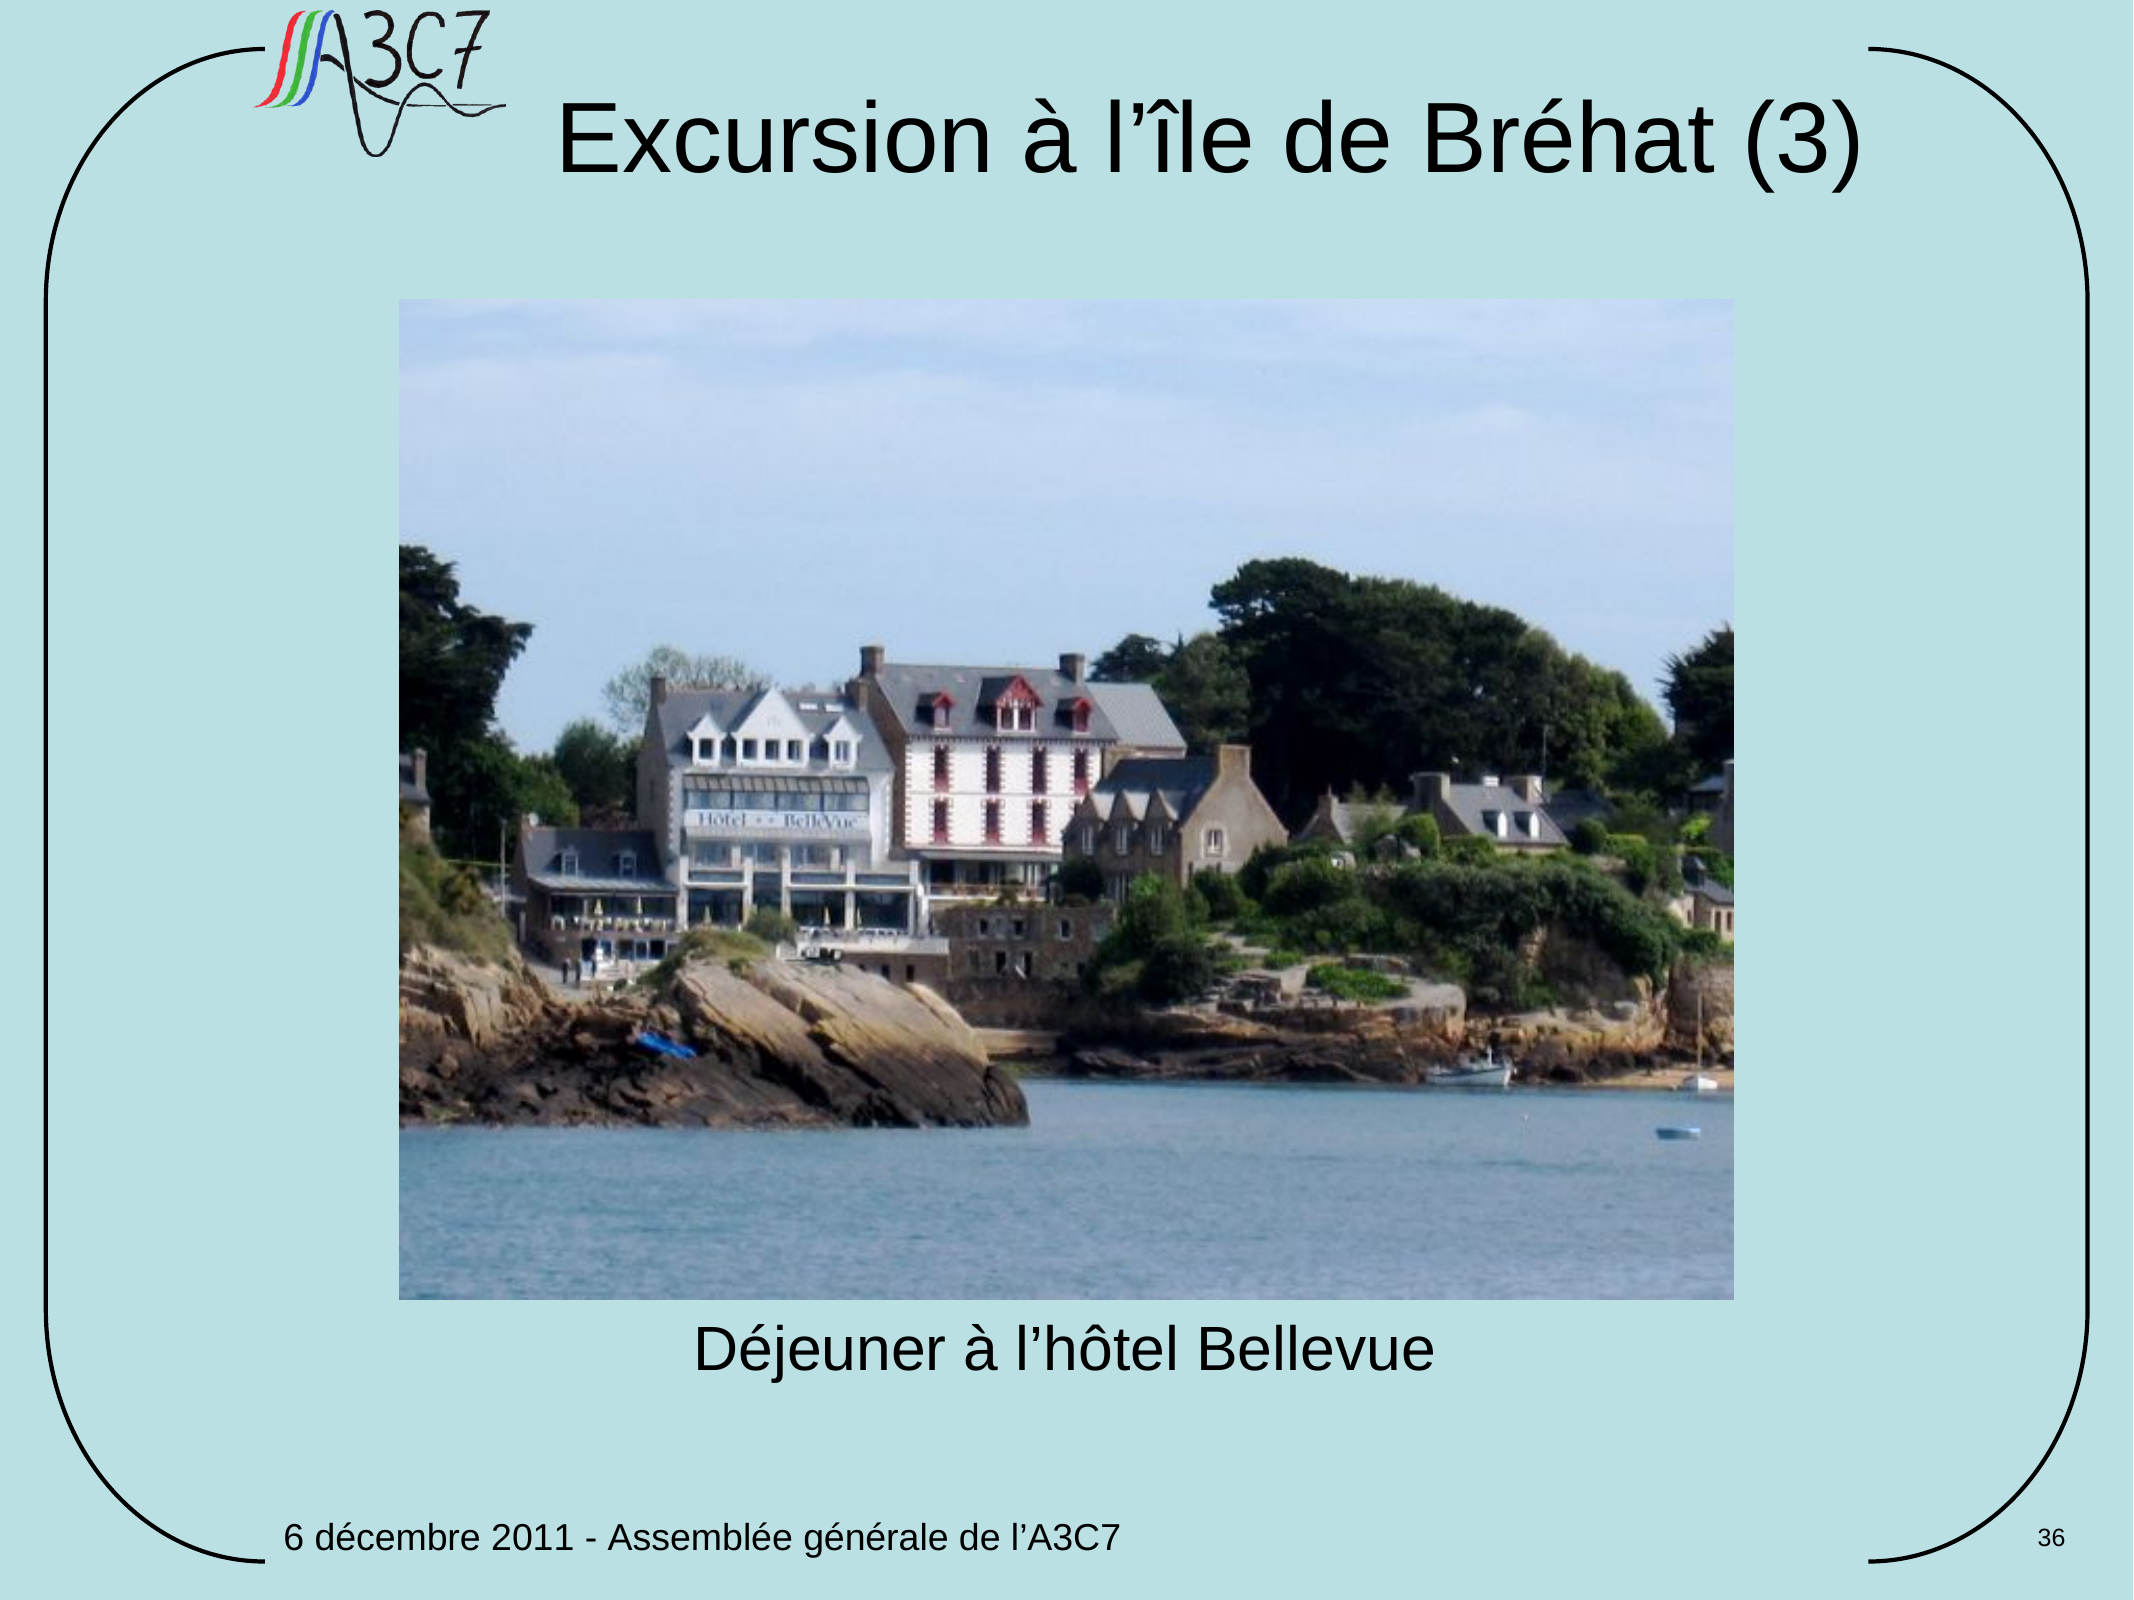

# Excursion à l’île de Bréhat (3)
Déjeuner à l’hôtel Bellevue
6 décembre 2011 - Assemblée générale de l’A3C7
36